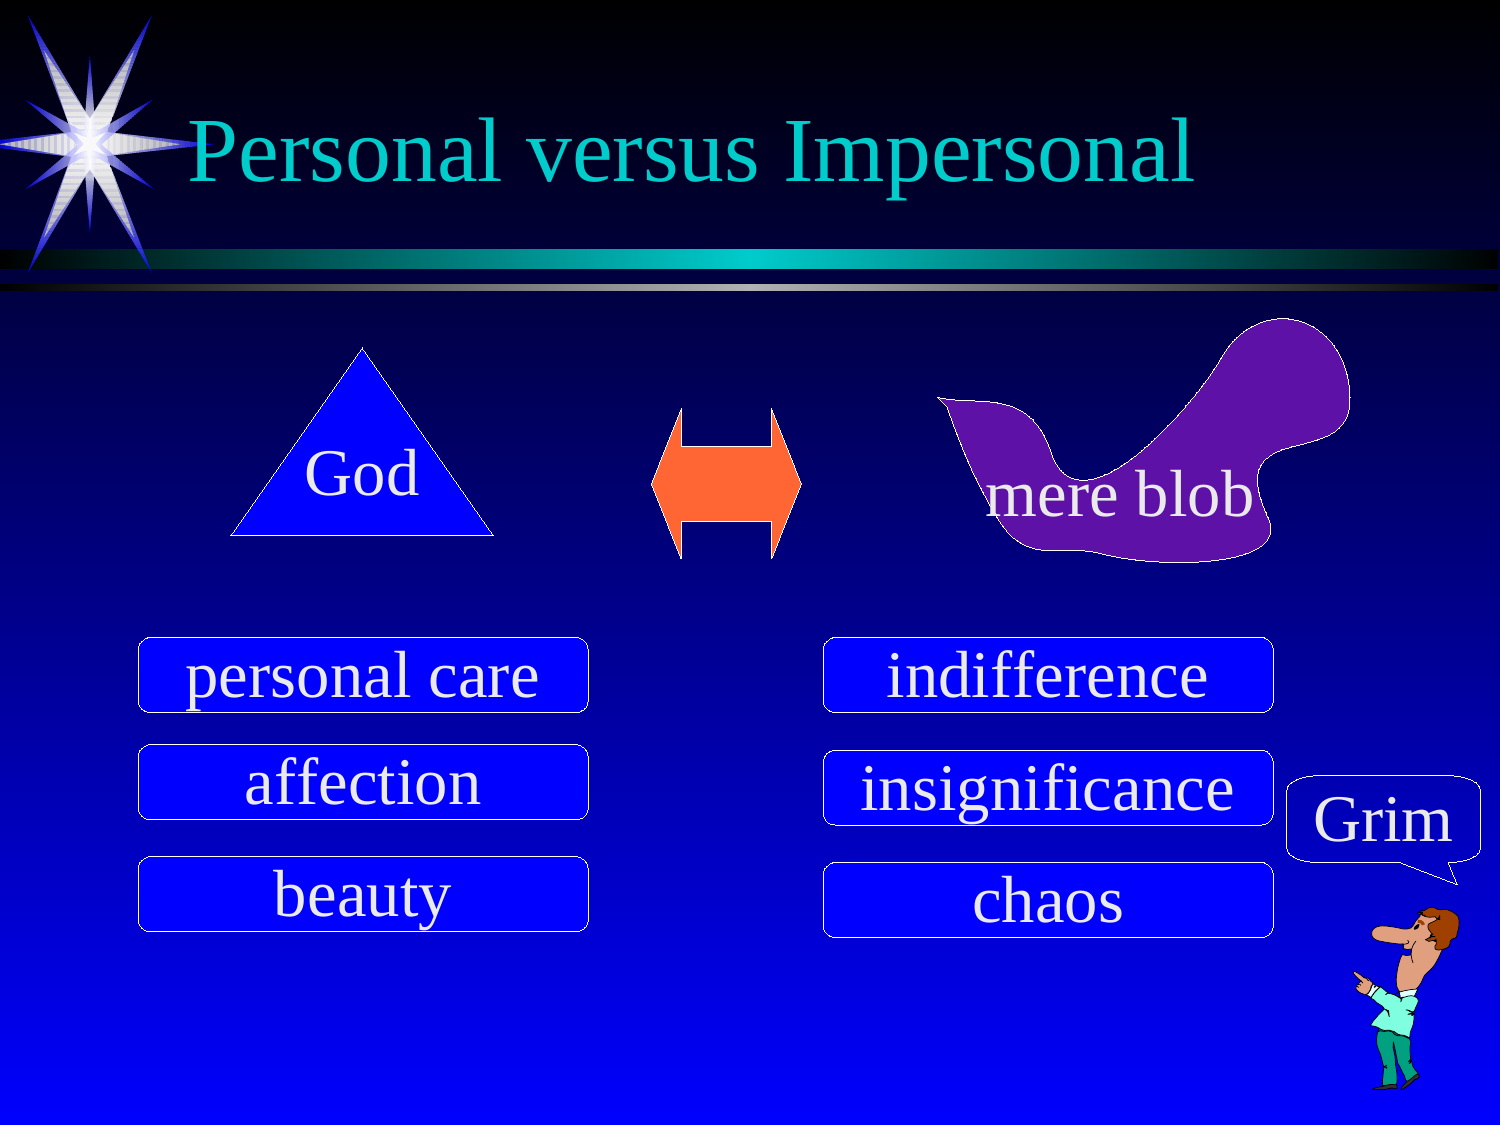

# Personal versus Impersonal
God
mere blob
personal care
indifference
Grim
affection
affection
insignificance
beauty
chaos